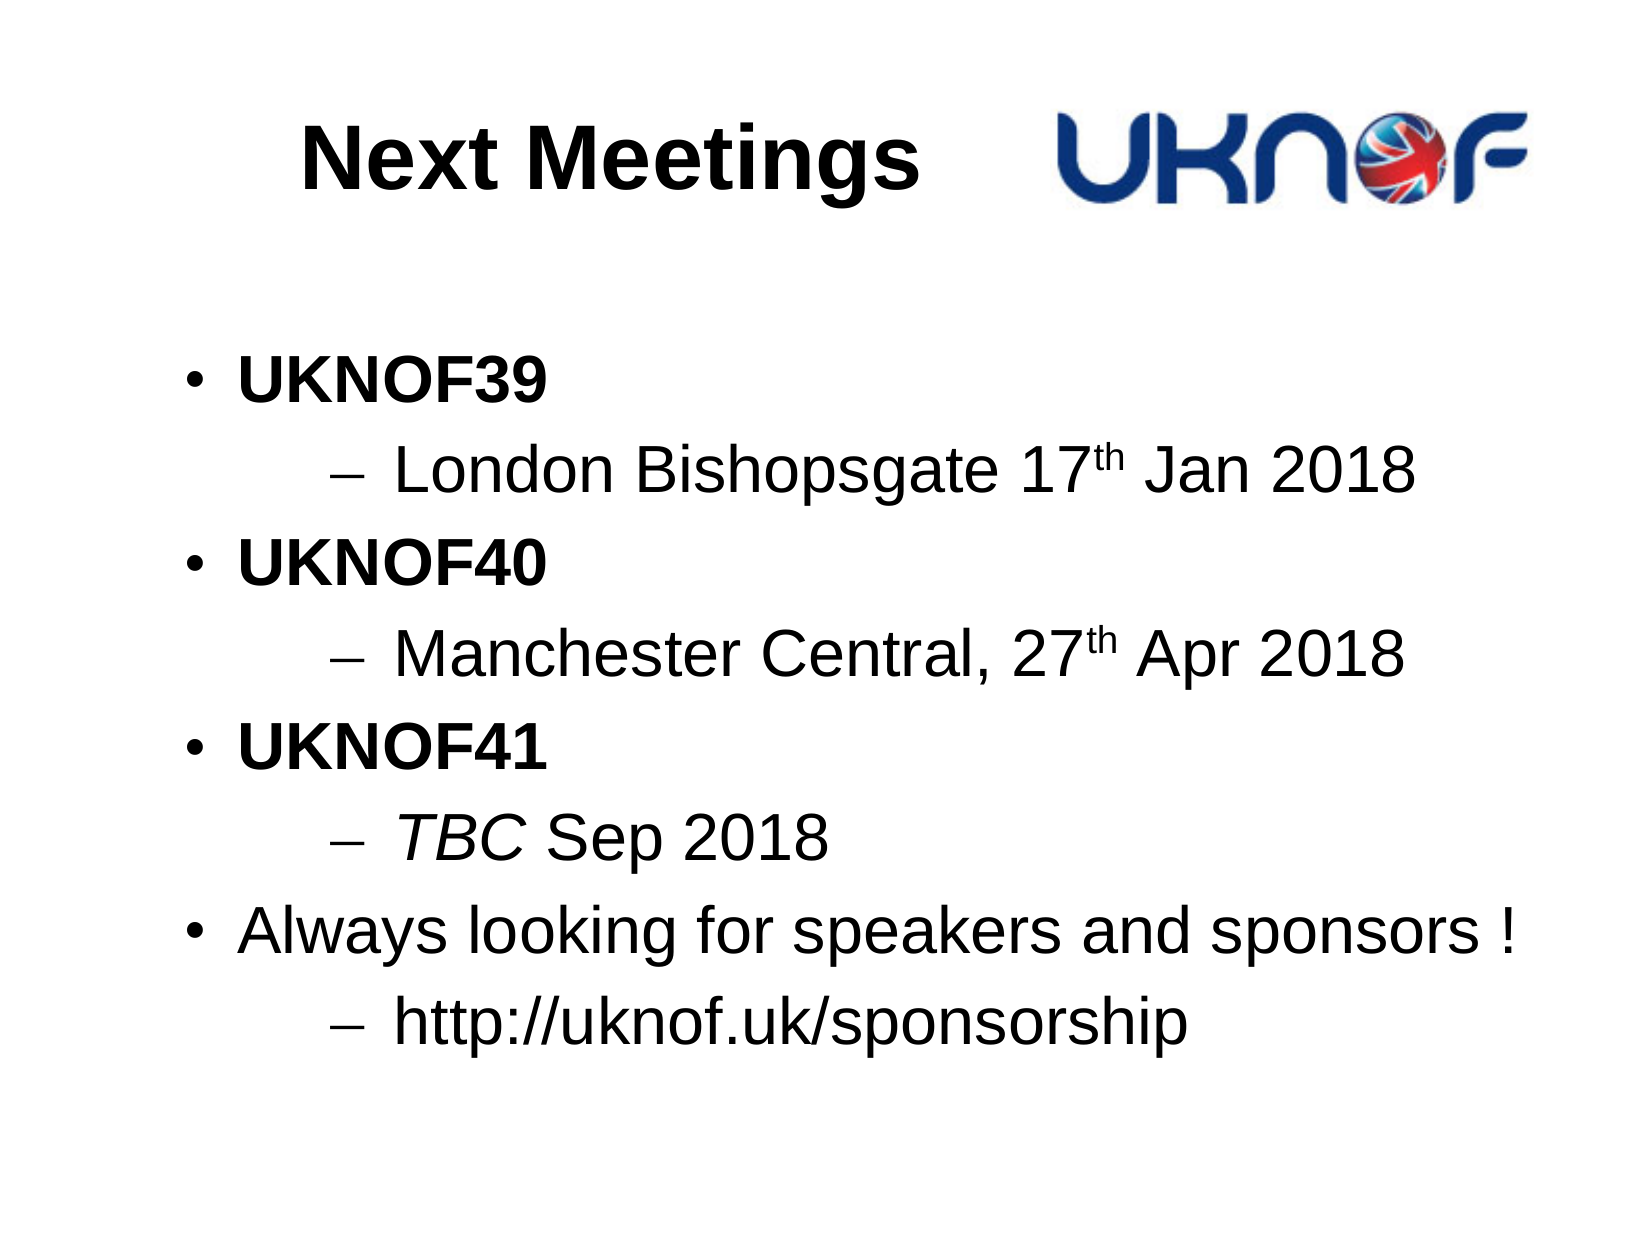

# Next Meetings
UKNOF39
 London Bishopsgate 17th Jan 2018
UKNOF40
 Manchester Central, 27th Apr 2018
UKNOF41
 TBC Sep 2018
Always looking for speakers and sponsors !
 http://uknof.uk/sponsorship